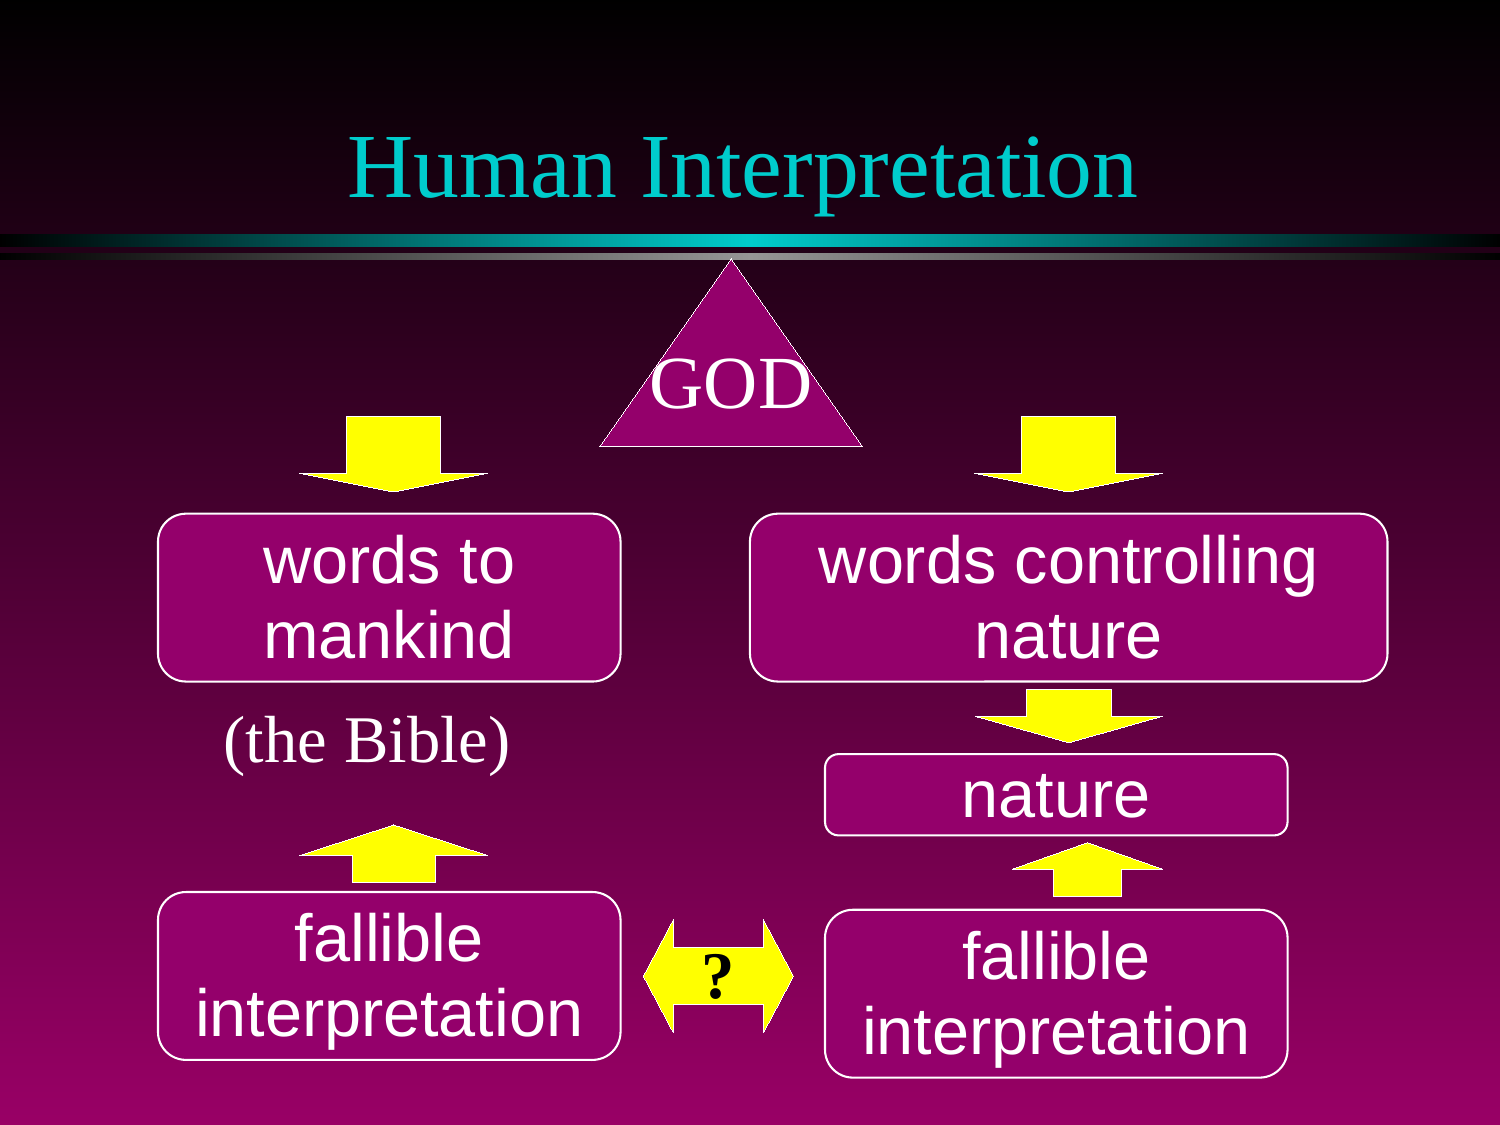

# Human Interpretation
GOD
words controlling
nature
words to
mankind
nature
(the Bible)
fallible
interpretation
fallible
interpretation
?